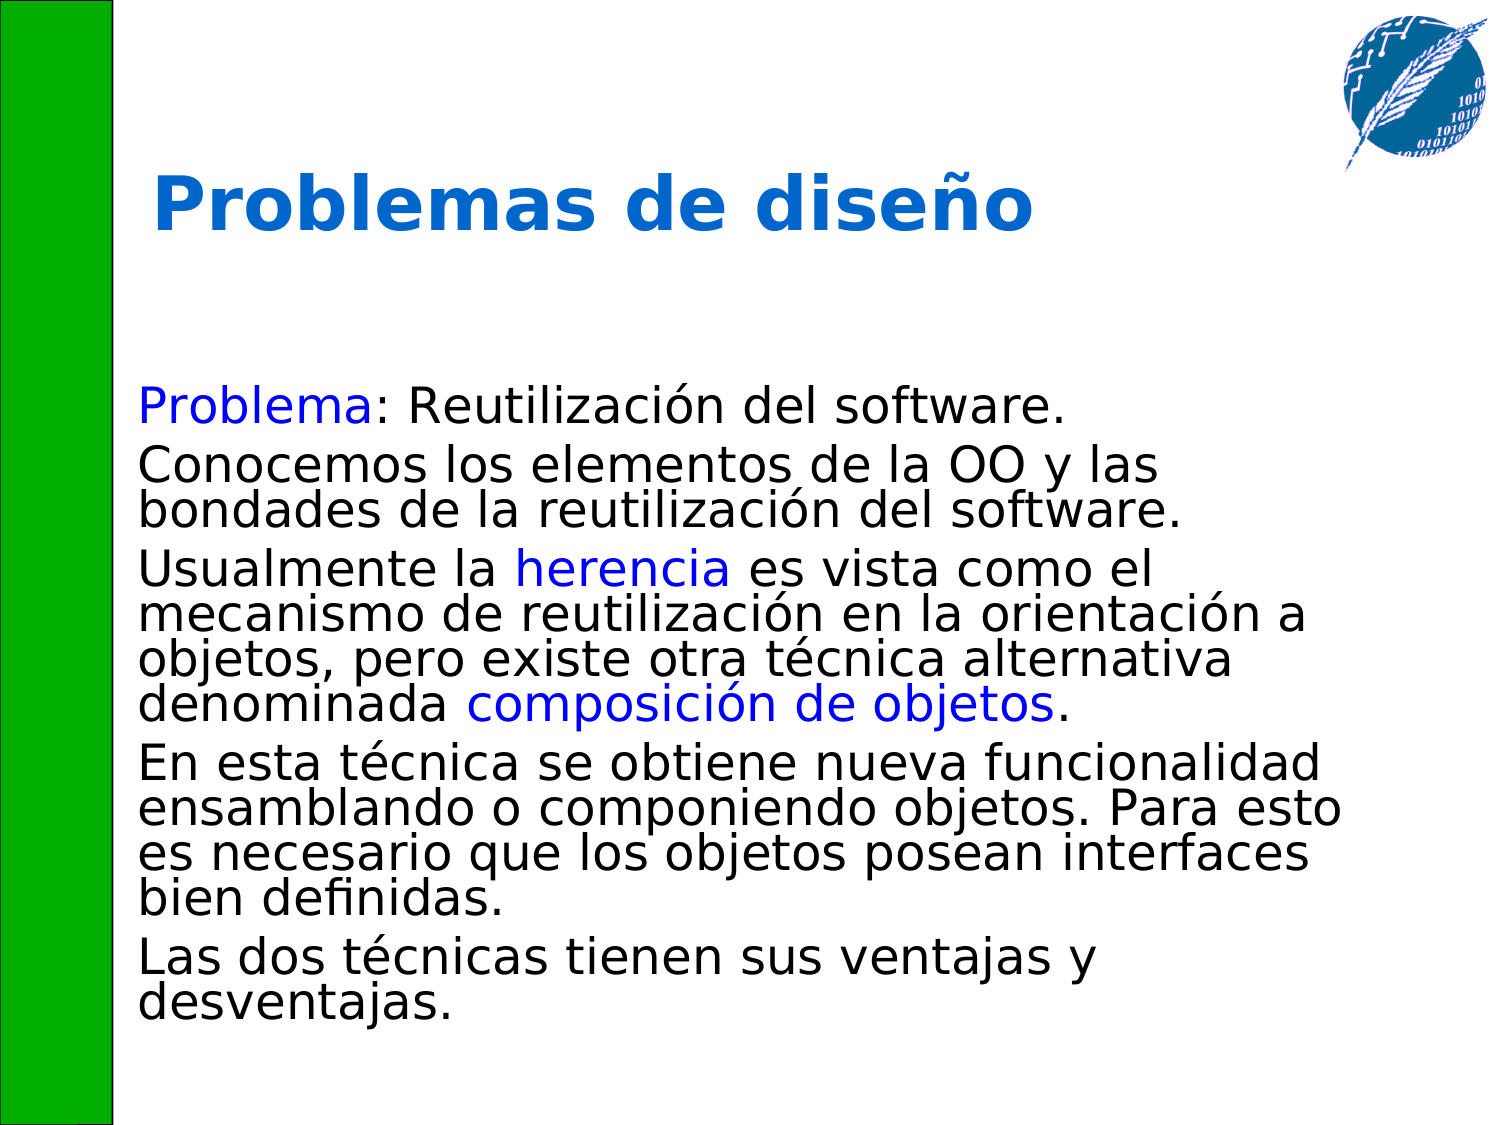

# Problemas de diseño
Problema: Reutilización del software.
Conocemos los elementos de la OO y las bondades de la reutilización del software.
Usualmente la herencia es vista como el mecanismo de reutilización en la orientación a objetos, pero existe otra técnica alternativa denominada composición de objetos.
En esta técnica se obtiene nueva funcionalidad ensamblando o componiendo objetos. Para esto es necesario que los objetos posean interfaces bien definidas.
Las dos técnicas tienen sus ventajas y desventajas.